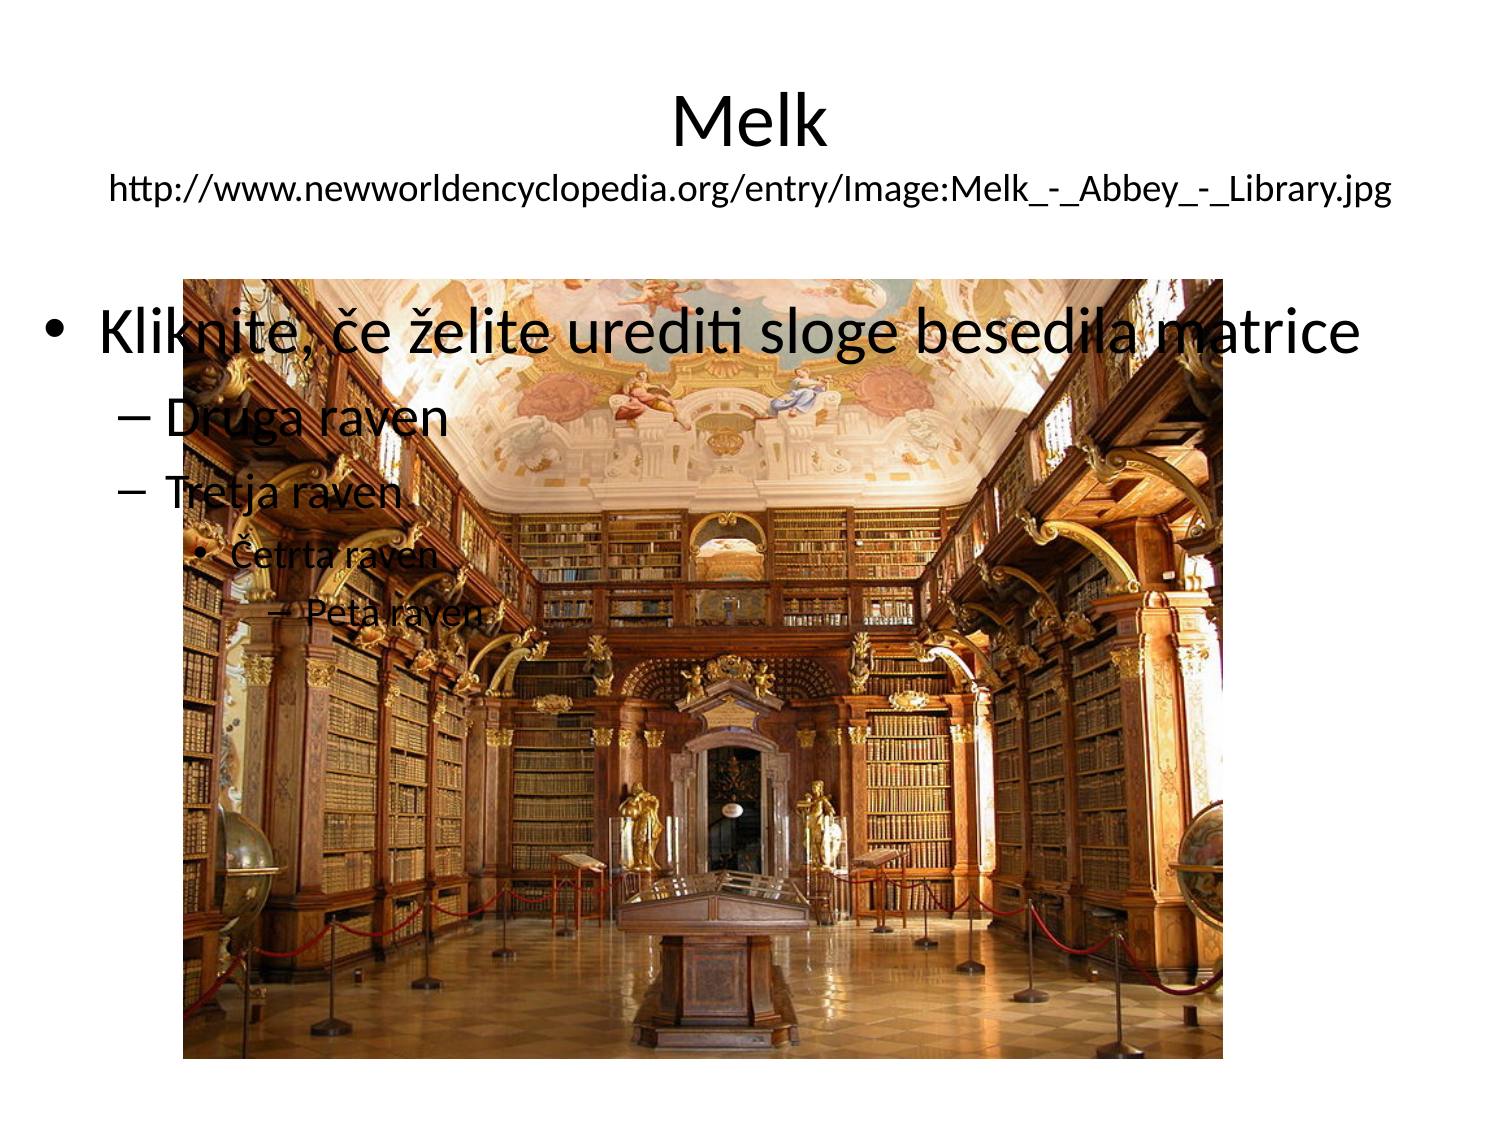

# Melk http://www.newworldencyclopedia.org/entry/Image:Melk_-_Abbey_-_Library.jpg
Kliknite, če želite urediti sloge besedila matrice
Druga raven
Tretja raven
Četrta raven
Peta raven